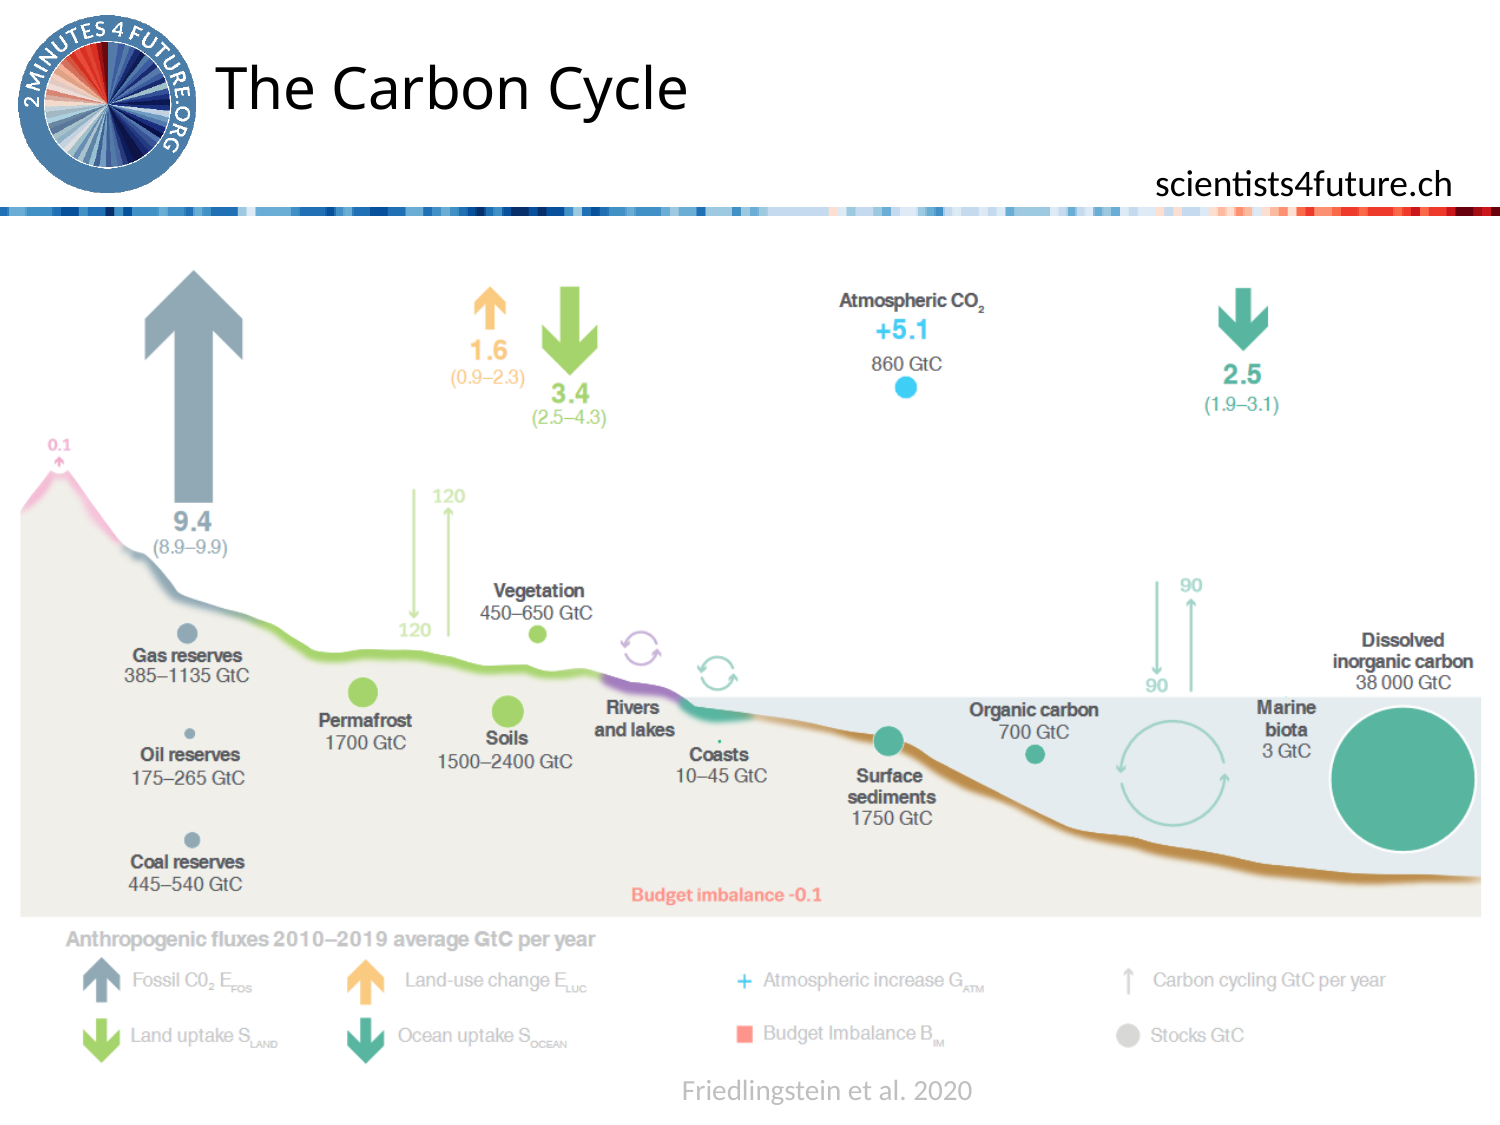

The Carbon Cycle
Friedlingstein et al. 2020